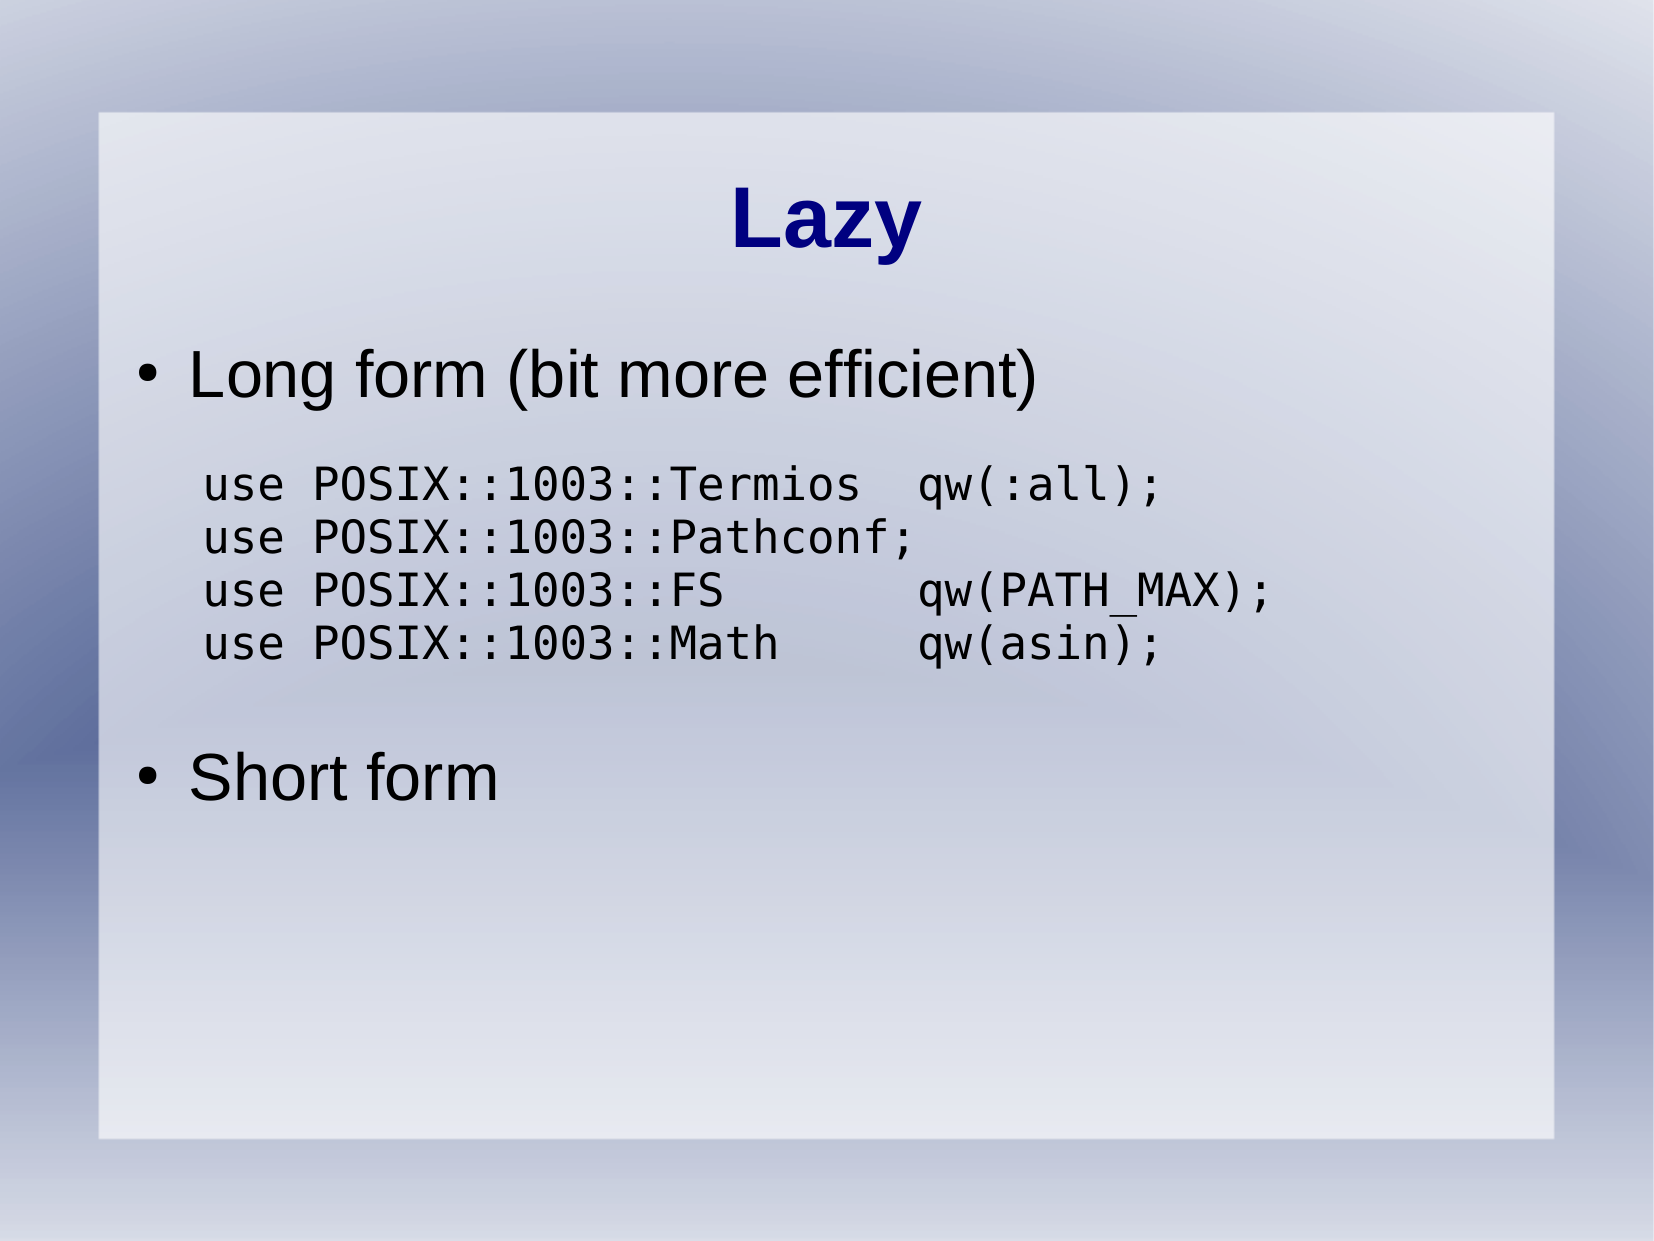

# Lazy
Long form (bit more efficient)
Short form
use POSIX::1003::Termios qw(:all);
use POSIX::1003::Pathconf;
use POSIX::1003::FS qw(PATH_MAX);
use POSIX::1003::Math qw(asin);